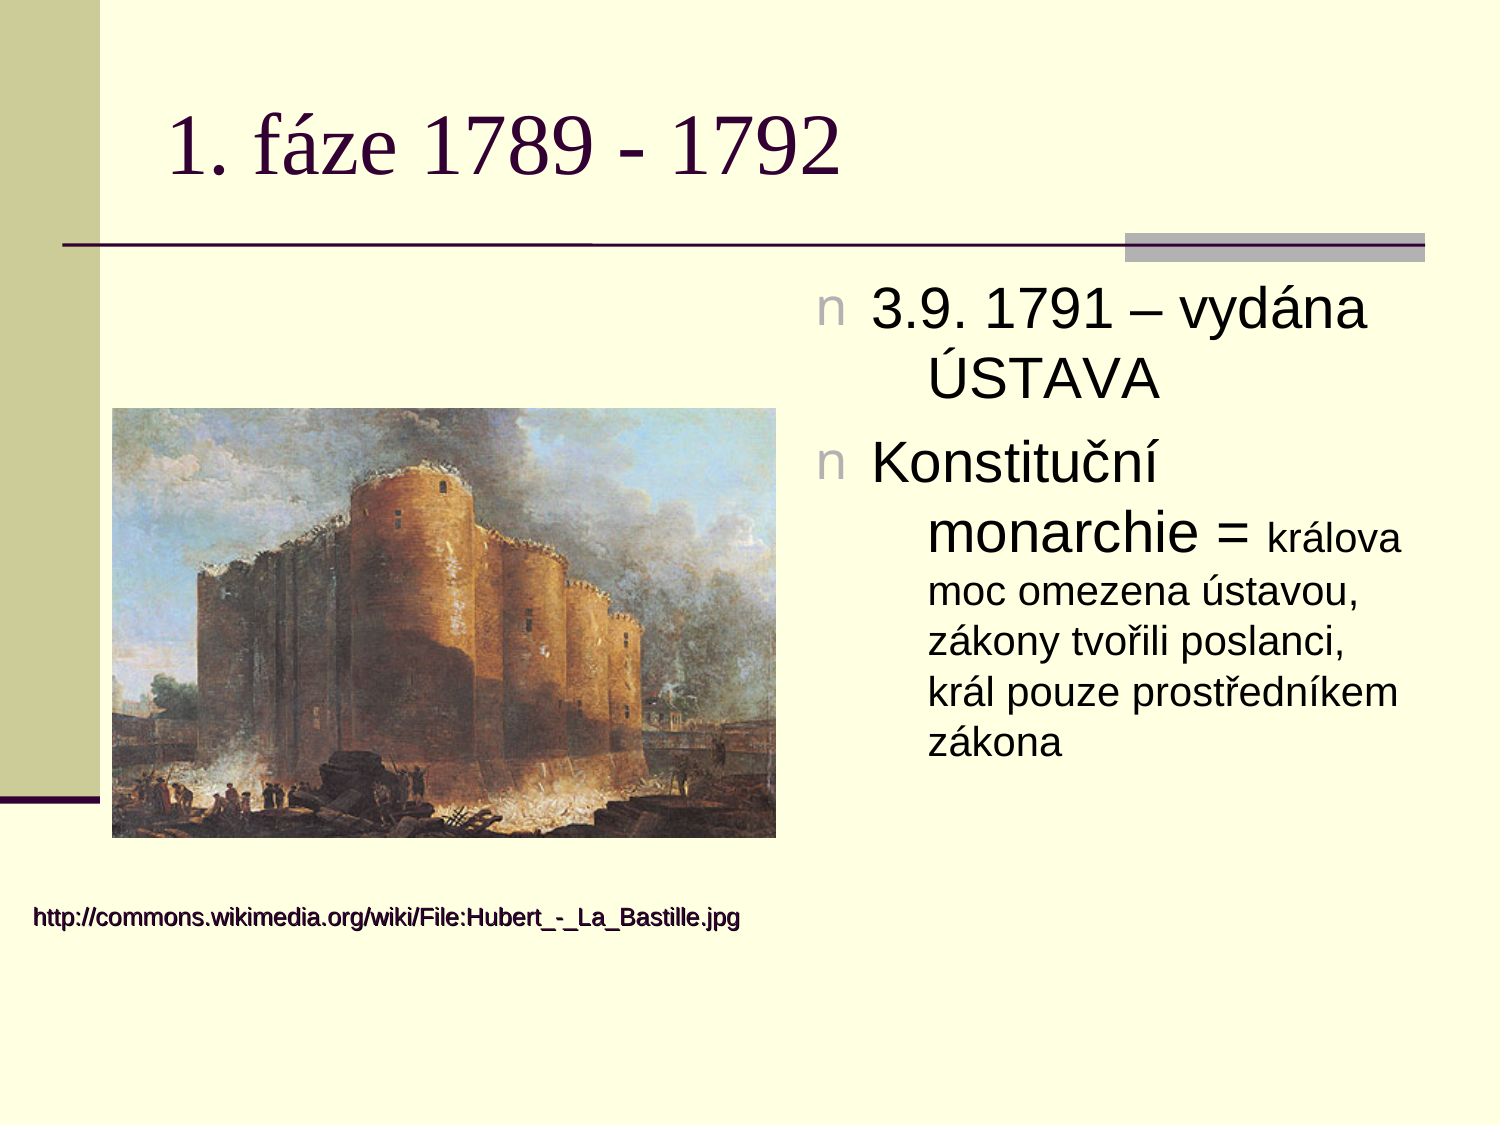

# 1. fáze 1789 - 1792
3.9. 1791 – vydána ÚSTAVA
Konstituční monarchie = králova moc omezena ústavou, zákony tvořili poslanci, král pouze prostředníkem zákona
http://commons.wikimedia.org/wiki/File:Hubert_-_La_Bastille.jpg